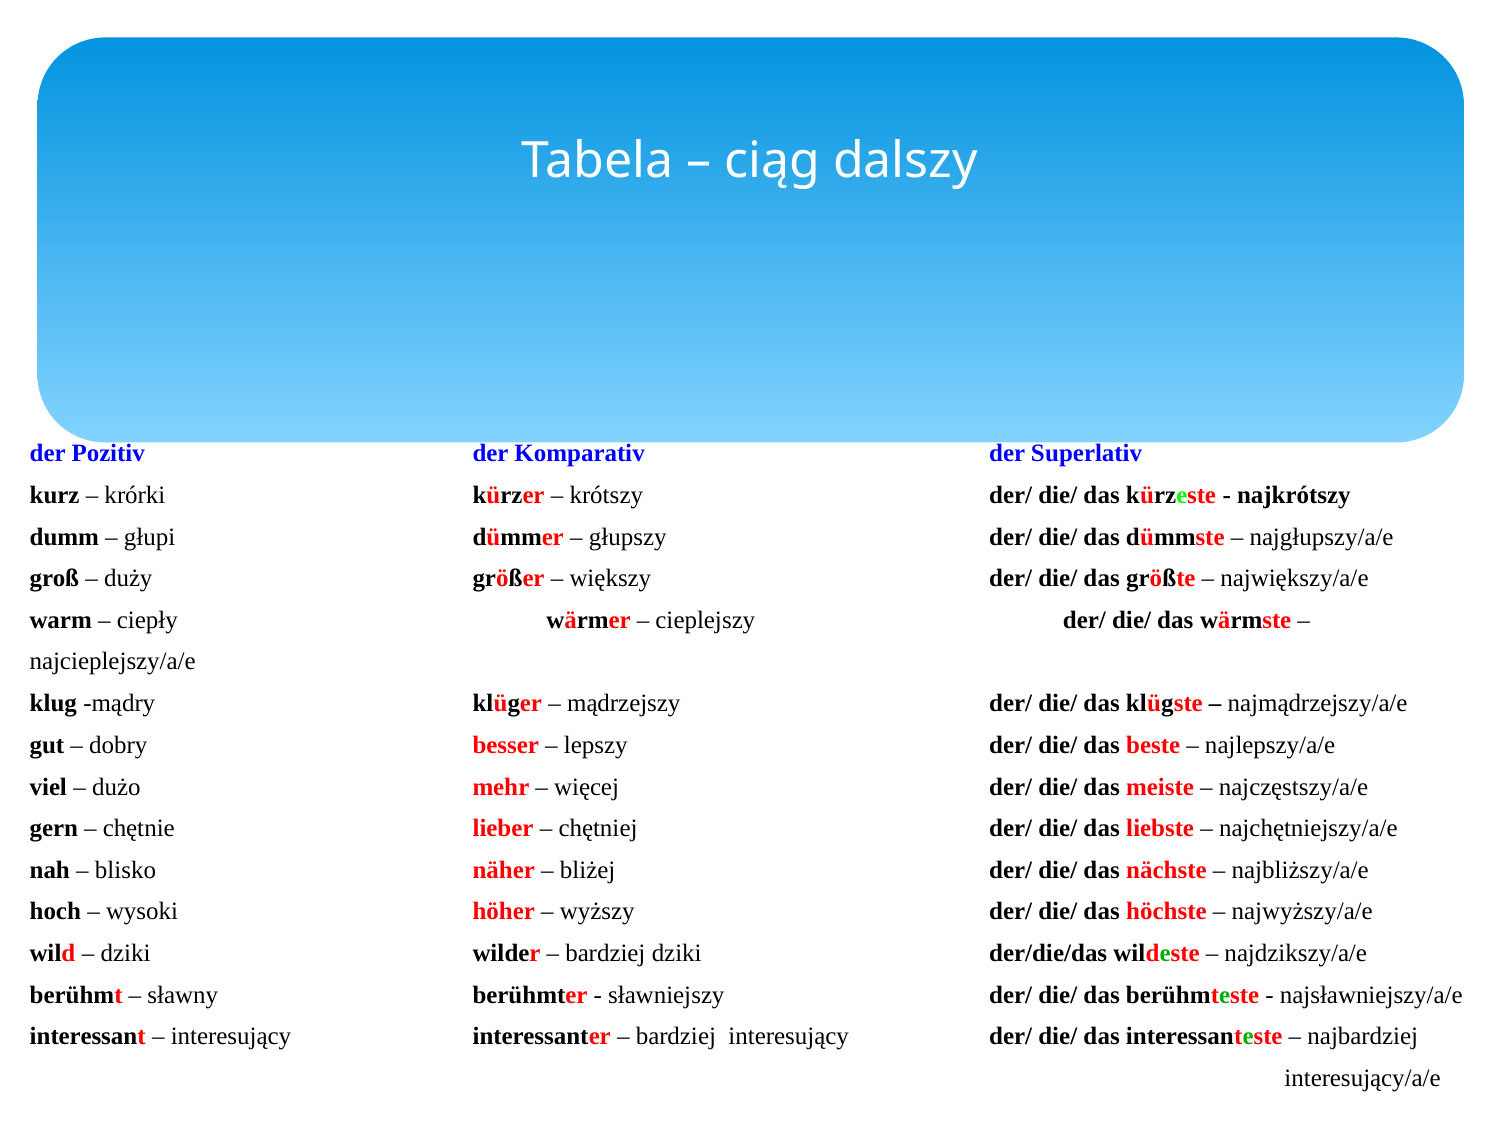

# Tabela – ciąg dalszy
der Pozitiv					der Komparativ					der Superlativ
kurz – krórki					kürzer – krótszy					der/ die/ das kürzeste - najkrótszy
dumm – głupi					dümmer – głupszy					der/ die/ das dümmste – najgłupszy/a/e
groß – duży 					größer – większy					der/ die/ das größte – największy/a/e
warm – ciepły					wärmer – cieplejszy					der/ die/ das wärmste – najcieplejszy/a/e
klug -mądry					klüger – mądrzejszy 					der/ die/ das klügste – najmądrzejszy/a/e
gut – dobry					besser – lepszy 					der/ die/ das beste – najlepszy/a/e
viel – dużo 					mehr – więcej 					der/ die/ das meiste – najczęstszy/a/e
gern – chętnie					lieber – chętniej 					der/ die/ das liebste – najchętniejszy/a/e
nah – blisko 					näher – bliżej 					der/ die/ das nächste – najbliższy/a/e
hoch – wysoki				höher – wyższy					der/ die/ das höchste – najwyższy/a/e
wild – dziki					wilder – bardziej dziki				der/die/das wildeste – najdzikszy/a/e
berühmt – sławny				berühmter - sławniejszy				der/ die/ das berühmteste - najsławniejszy/a/e
interessant – interesujący			interessanter – bardziej interesujący		der/ die/ das interessanteste – najbardziej 																		interesujący/a/e